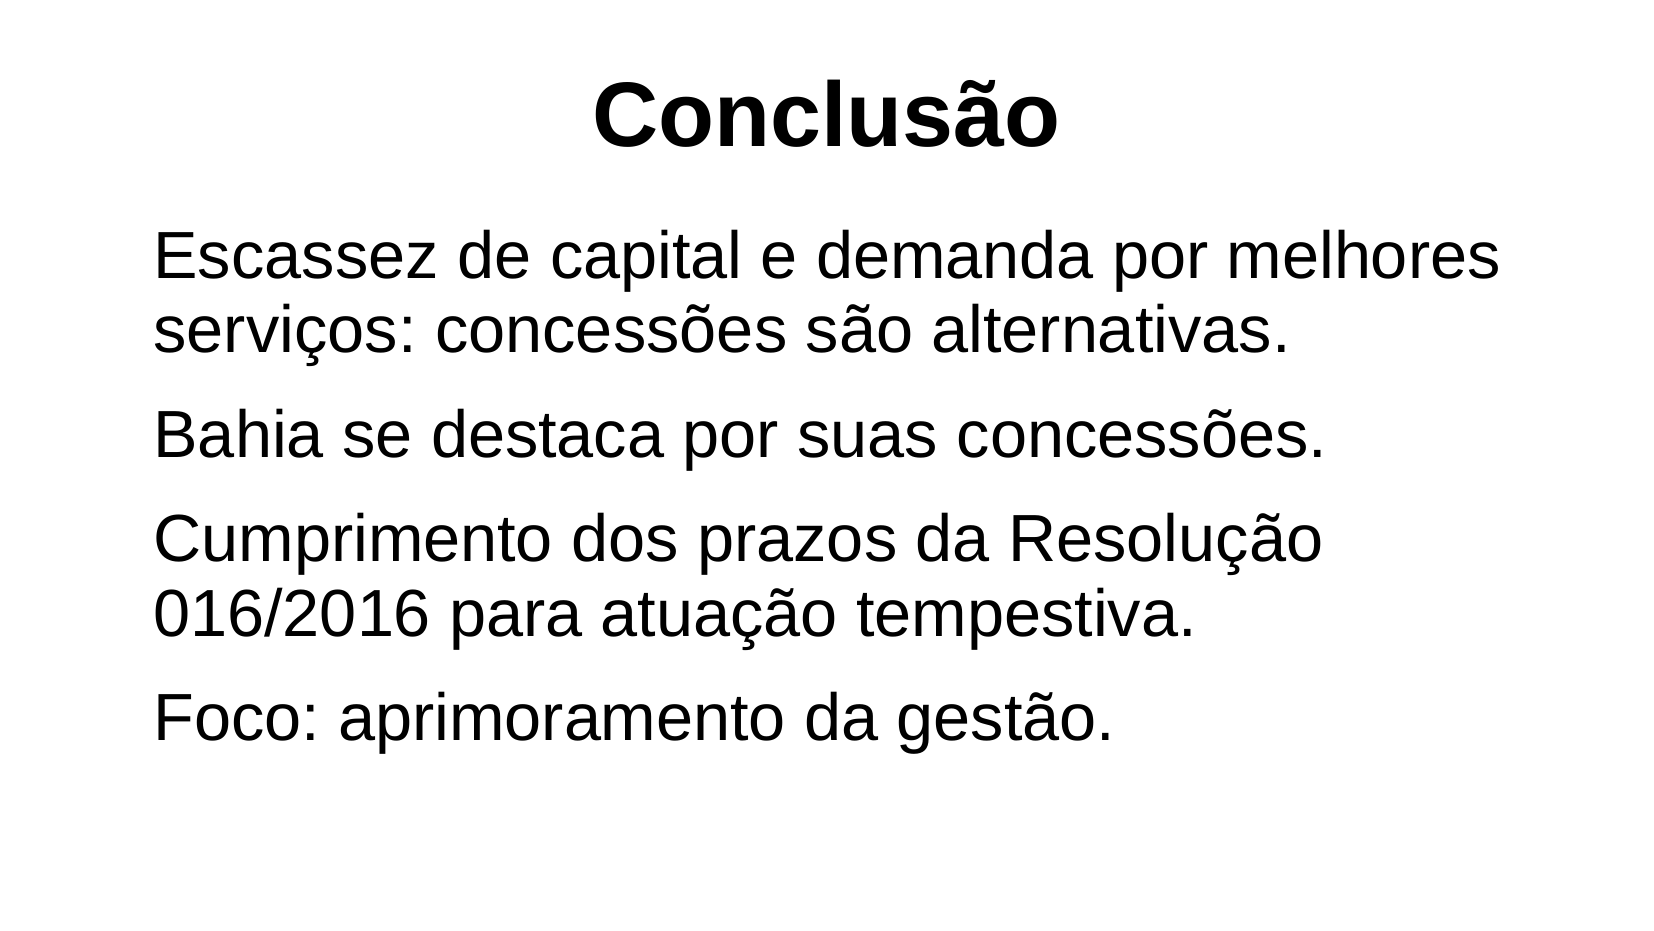

# Conclusão
Escassez de capital e demanda por melhores serviços: concessões são alternativas.
Bahia se destaca por suas concessões.
Cumprimento dos prazos da Resolução 016/2016 para atuação tempestiva.
Foco: aprimoramento da gestão.